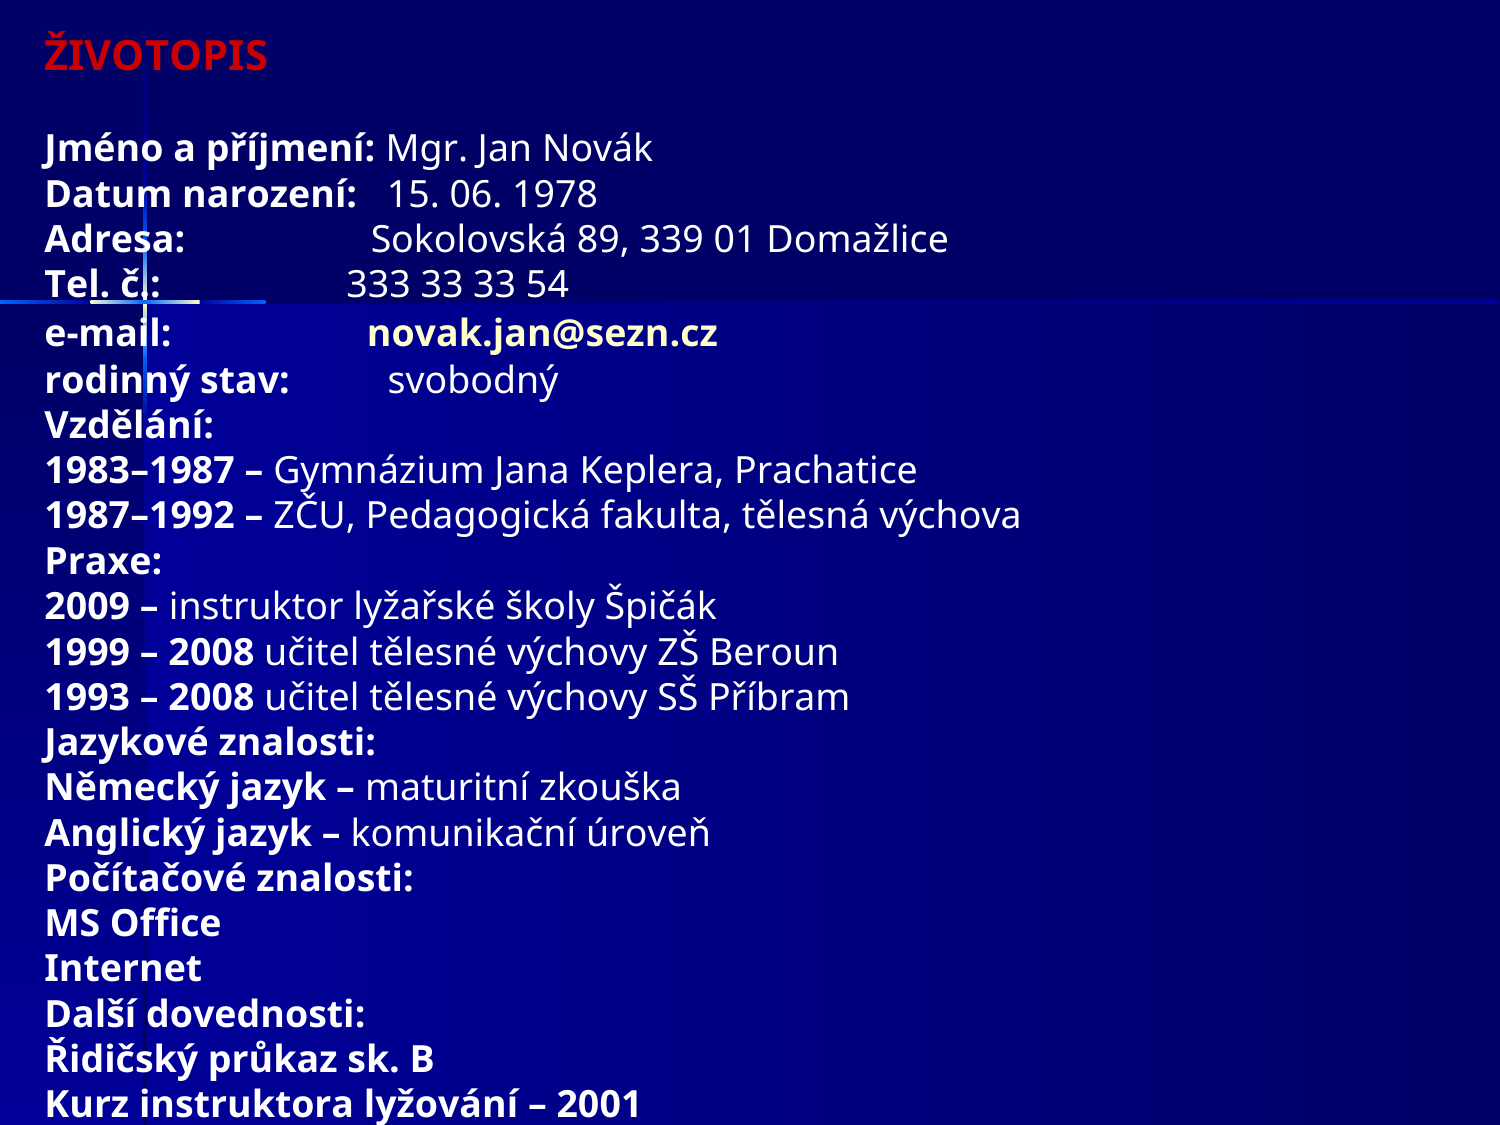

# ŽIVOTOPIS
Jméno a příjmení: Mgr. Jan Novák
Datum narození: 15. 06. 1978
Adresa: Sokolovská 89, 339 01 Domažlice
Tel. č.: 333 33 33 54
e-mail: novak.jan@sezn.cz
rodinný stav: svobodný
Vzdělání:
1983–1987 – Gymnázium Jana Keplera, Prachatice
1987–1992 – ZČU, Pedagogická fakulta, tělesná výchova
Praxe:
2009 – instruktor lyžařské školy Špičák
1999 – 2008 učitel tělesné výchovy ZŠ Beroun
1993 – 2008 učitel tělesné výchovy SŠ Příbram
Jazykové znalosti:
Německý jazyk – maturitní zkouška
Anglický jazyk – komunikační úroveň
Počítačové znalosti:
MS Office
Internet
Další dovednosti:
Řidičský průkaz sk. B
Kurz instruktora lyžování – 2001